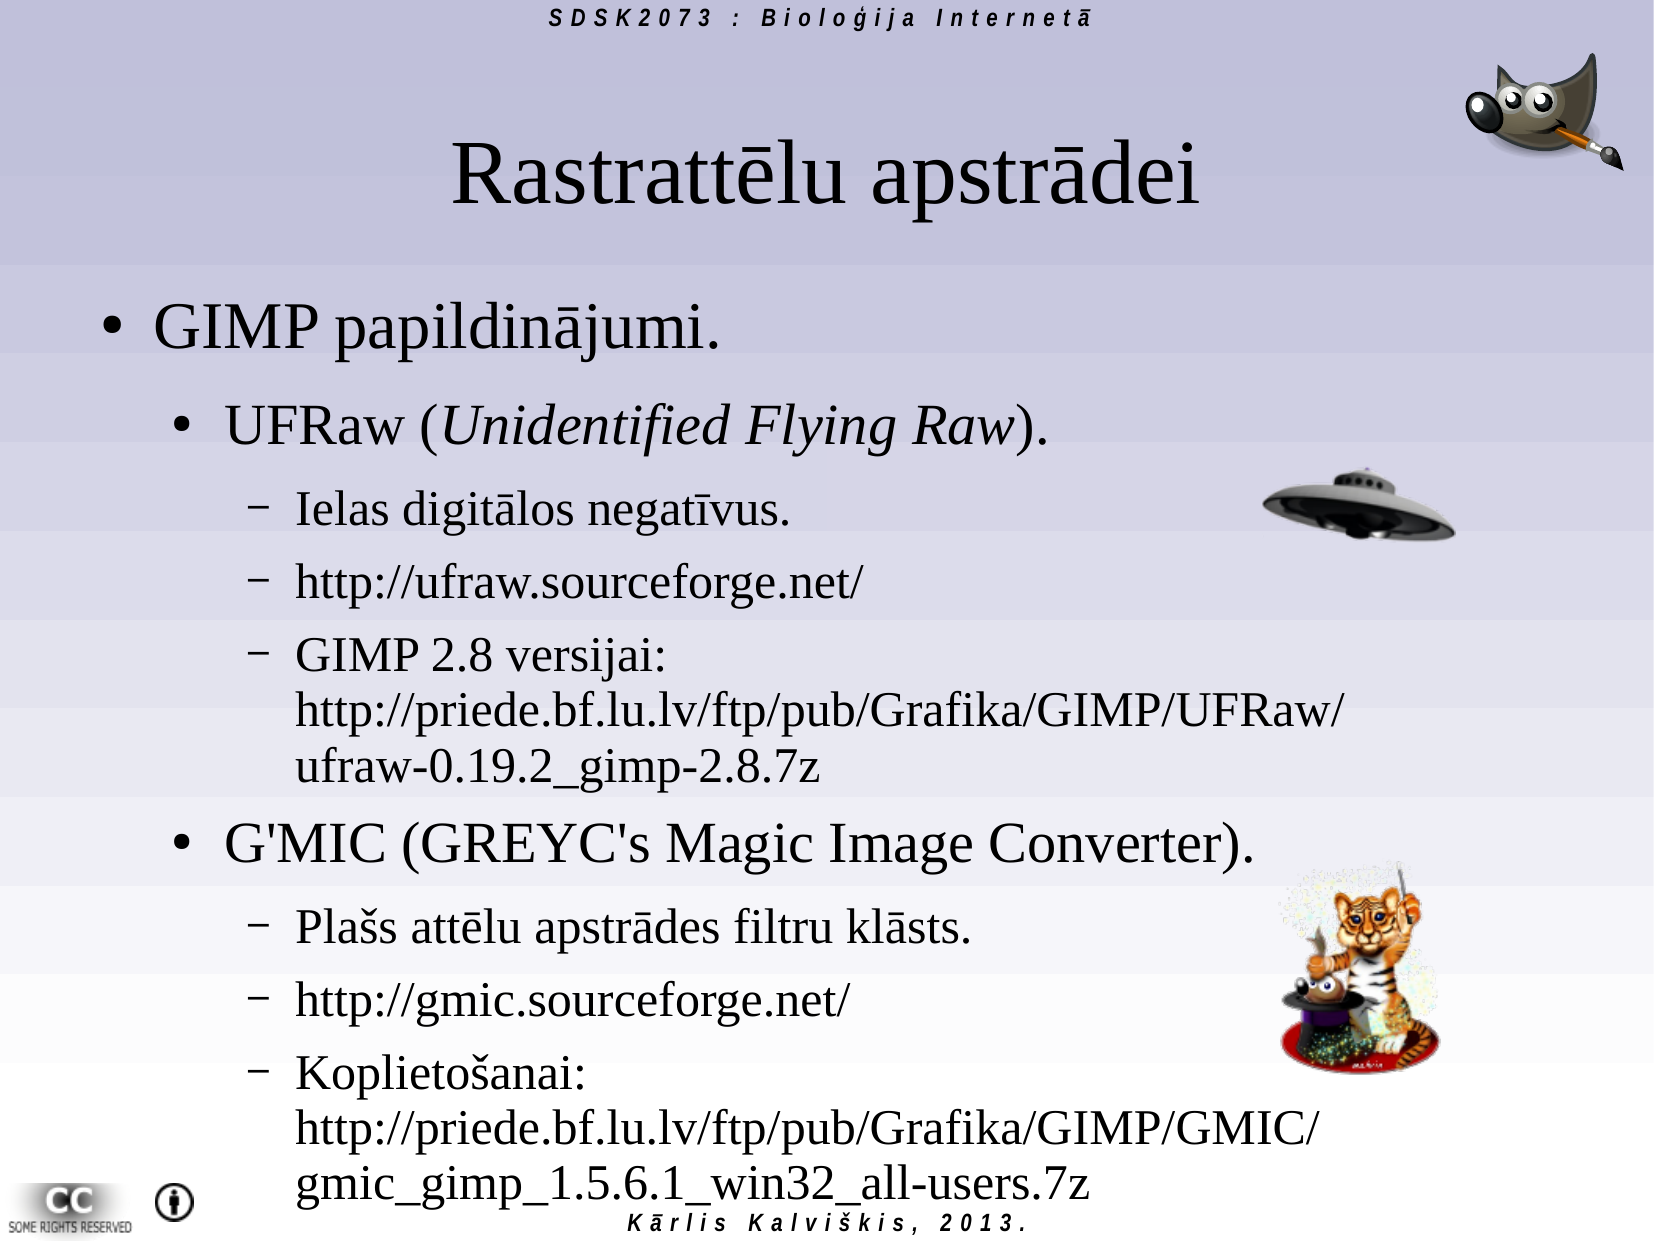

# Rastrattēlu apstrādei
GIMP papildinājumi.
UFRaw (Unidentified Flying Raw).
Ielas digitālos negatīvus.
http://ufraw.sourceforge.net/
GIMP 2.8 versijai:
http://priede.bf.lu.lv/ftp/pub/Grafika/GIMP/UFRaw/
ufraw-0.19.2_gimp-2.8.7z
G'MIC (GREYC's Magic Image Converter).
Plašs attēlu apstrādes filtru klāsts.
http://gmic.sourceforge.net/
Koplietošanai:
http://priede.bf.lu.lv/ftp/pub/Grafika/GIMP/GMIC/
gmic_gimp_1.5.6.1_win32_all-users.7z